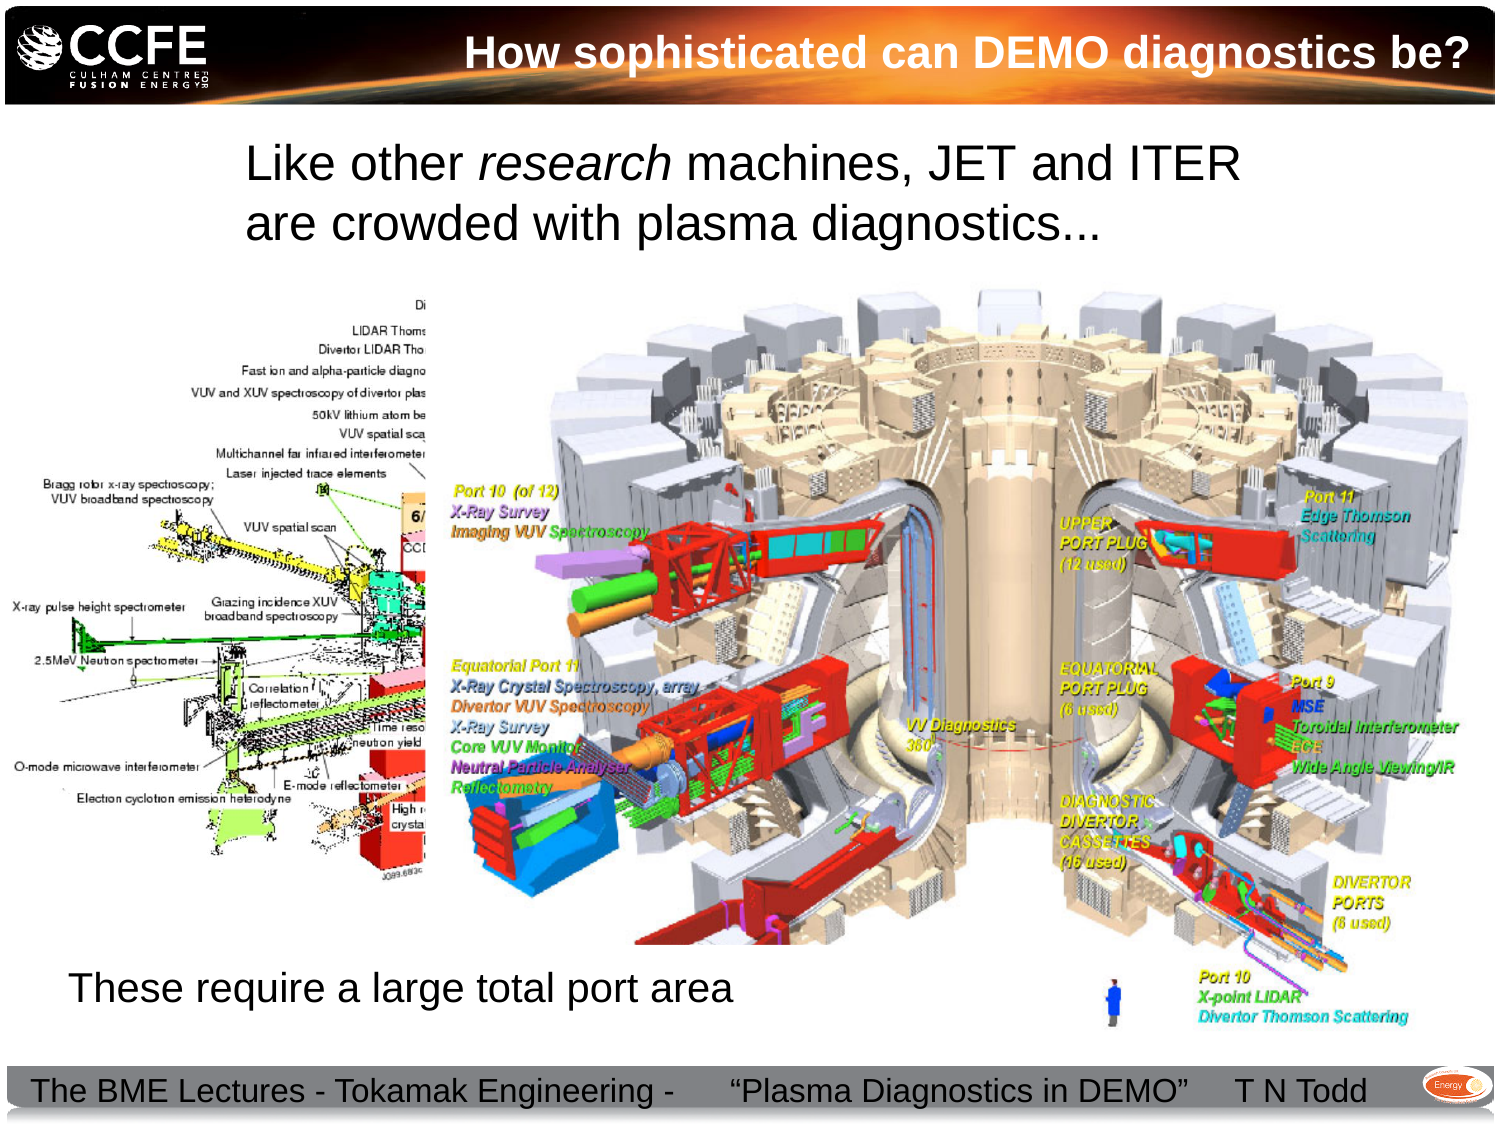

How sophisticated can DEMO diagnostics be?
Like other research machines, JET and ITER are crowded with plasma diagnostics...
These require a large total port area